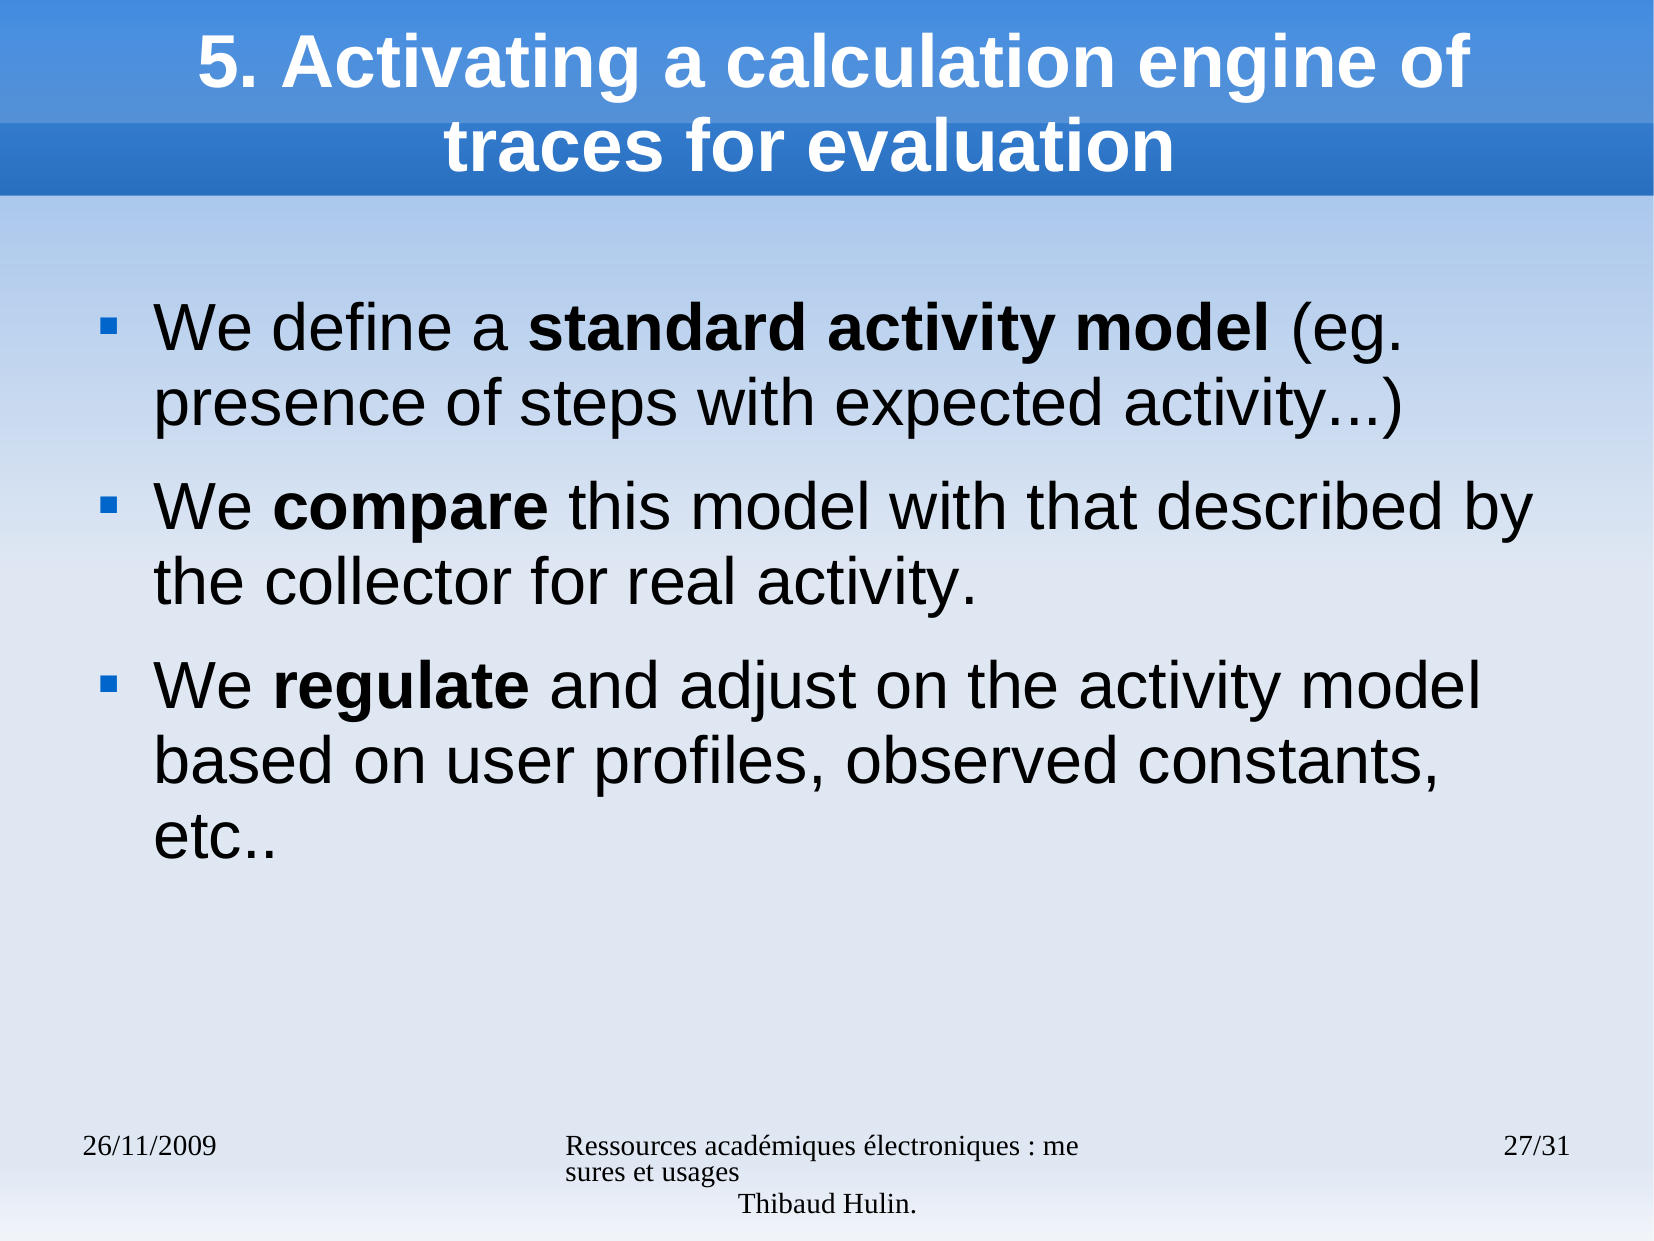

# 5. Activating a calculation engine of traces for evaluation
We define a standard activity model (eg. presence of steps with expected activity...)
We compare this model with that described by the collector for real activity.
We regulate and adjust on the activity model based on user profiles, observed constants, etc..
26/11/2009
Ressources académiques électroniques : mesures et usages
27